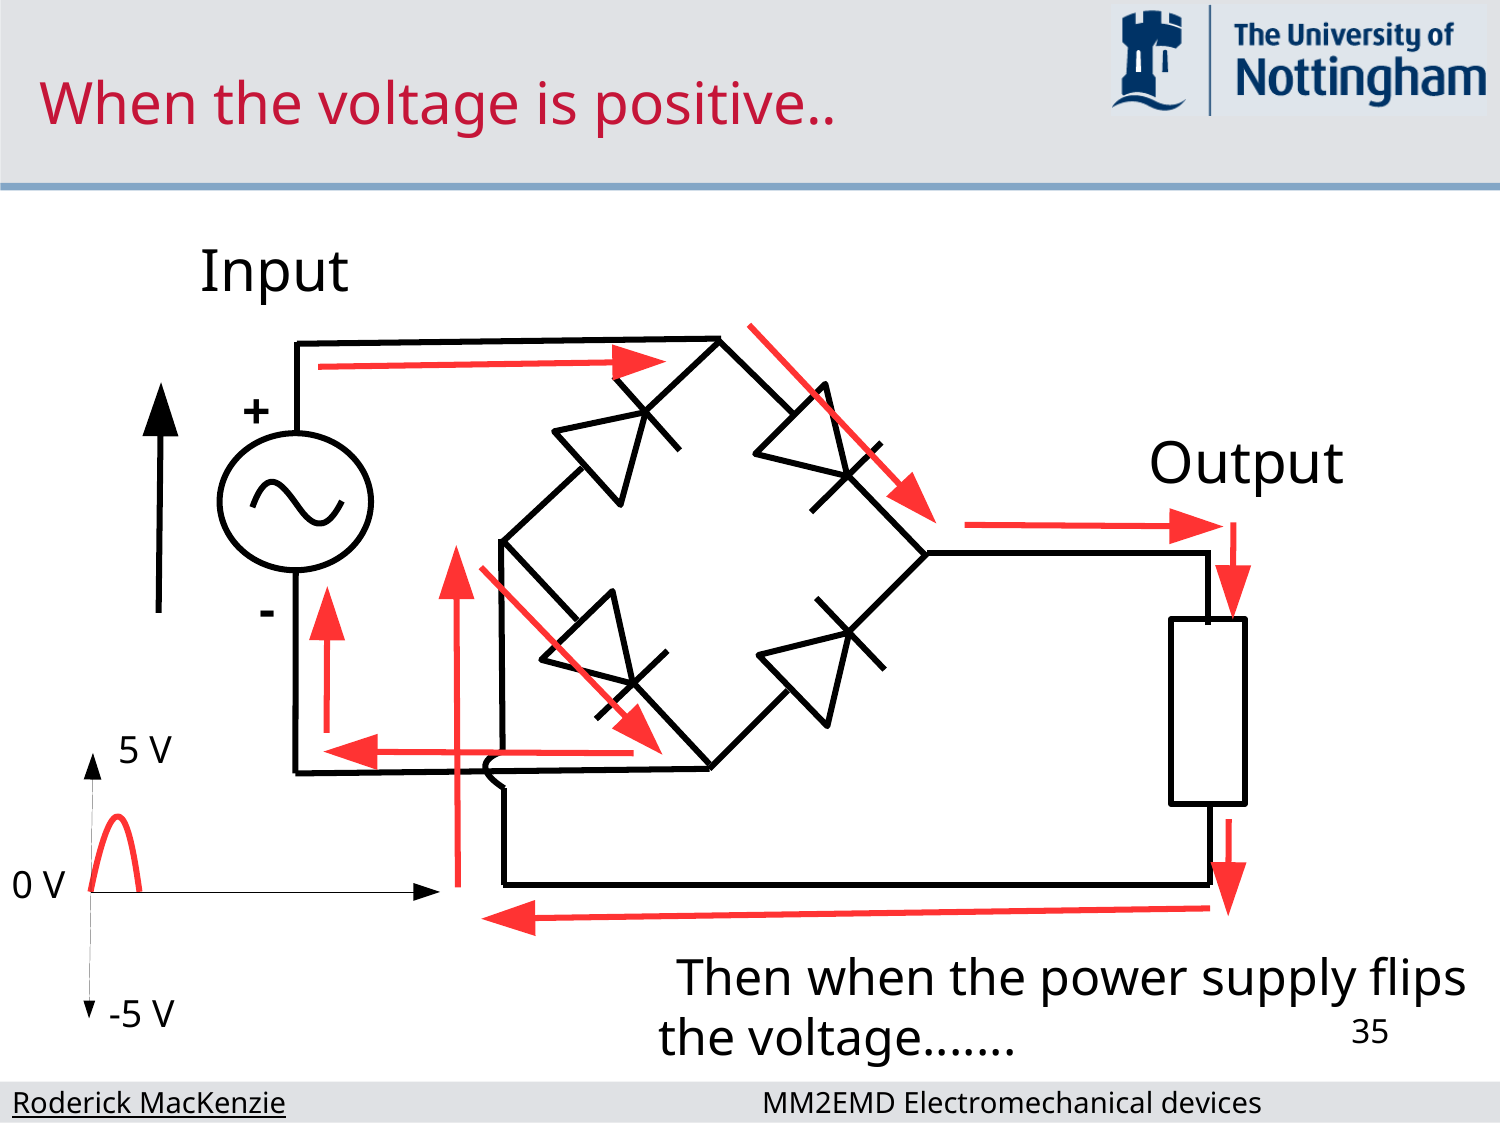

# When the voltage is positive..
Input
+
Output
-
5 V
0 V
-5 V
Then when the power supply flips the voltage.......